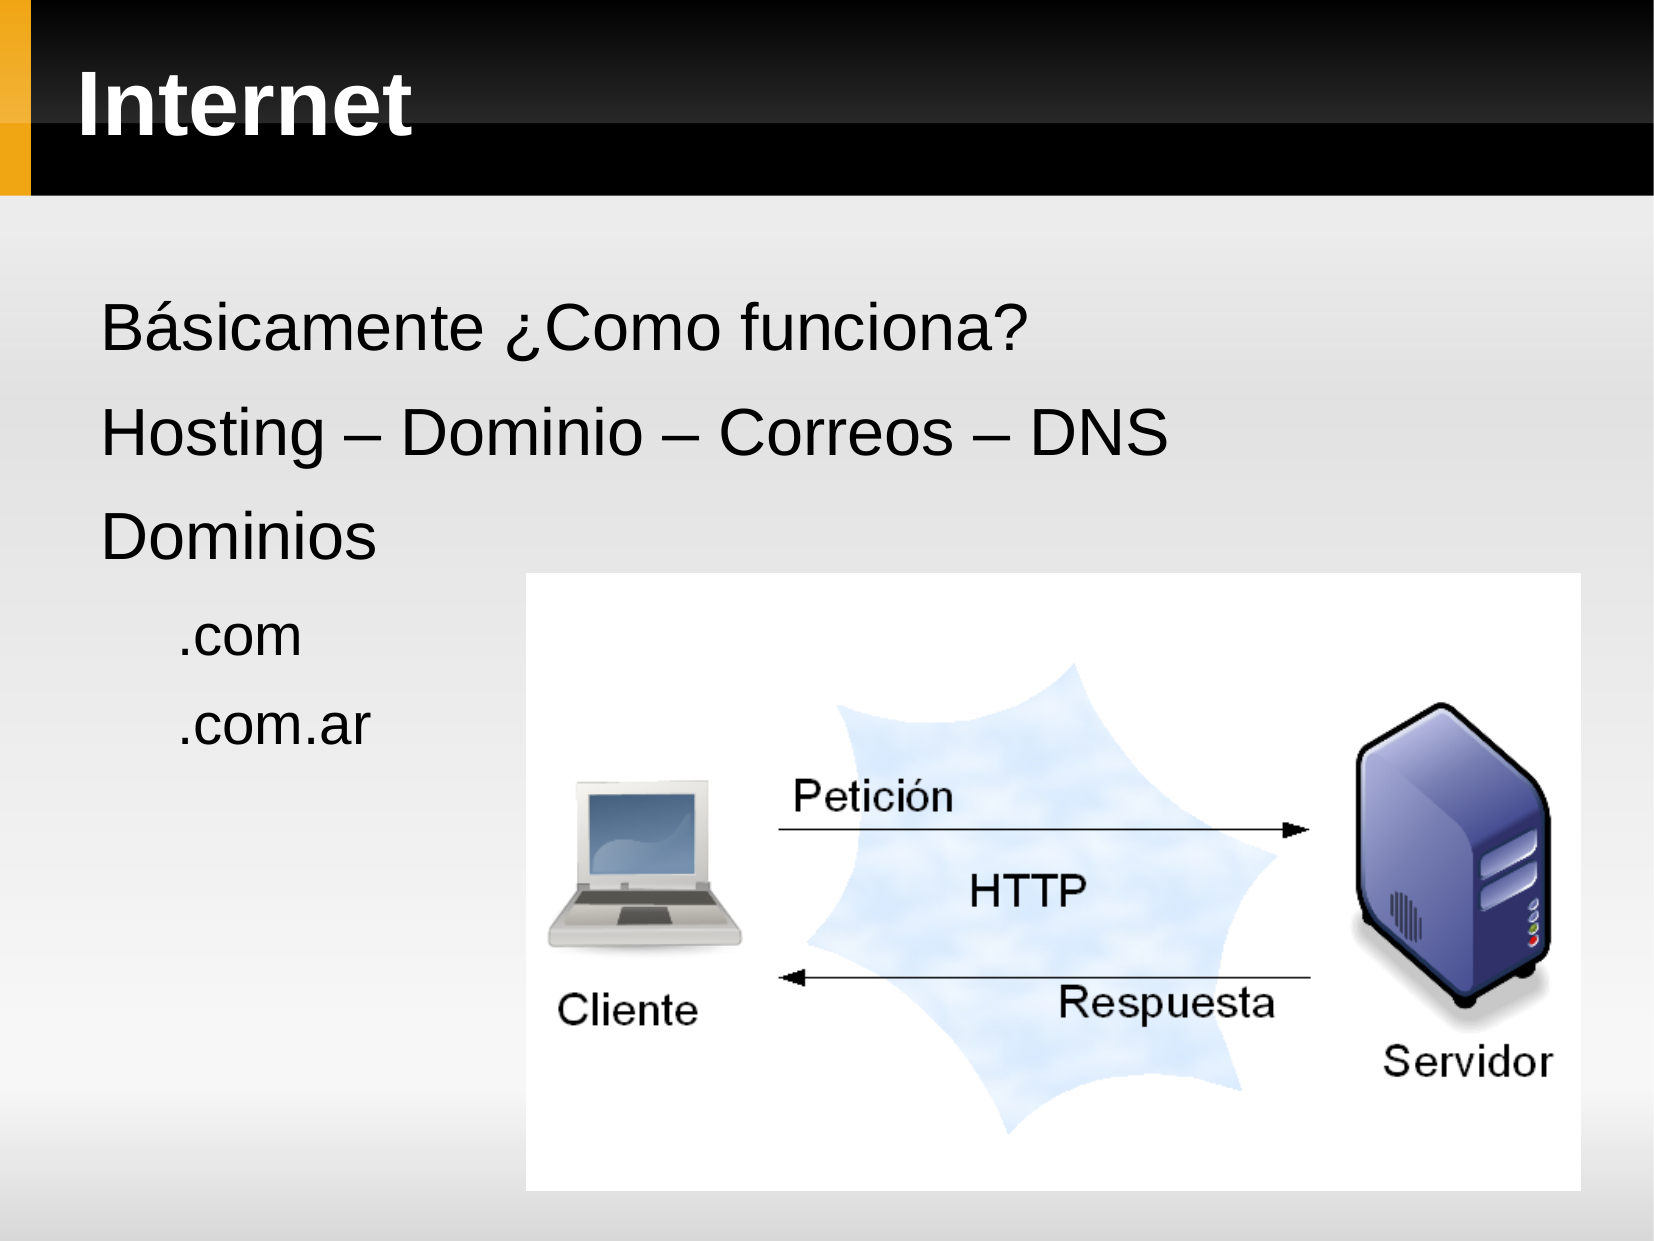

# Internet
Básicamente ¿Como funciona?
Hosting – Dominio – Correos – DNS
Dominios
.com
.com.ar